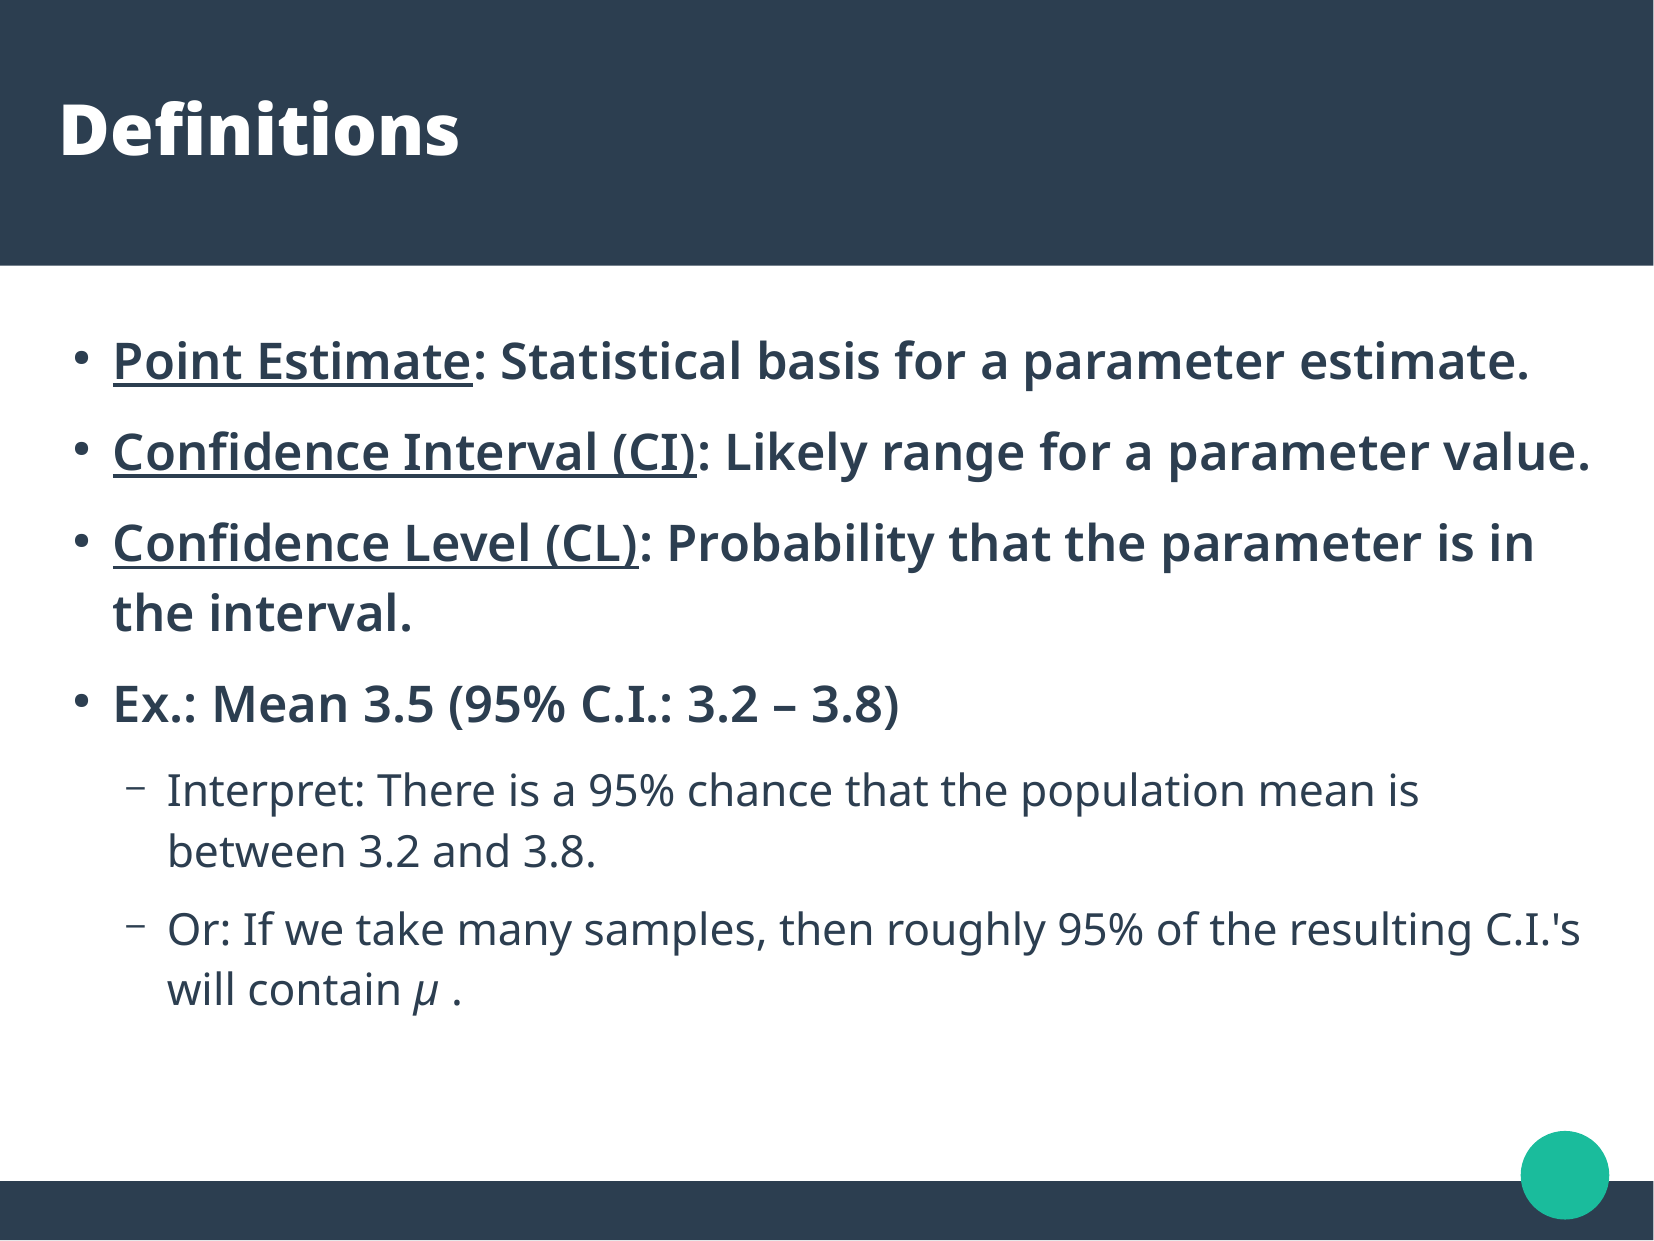

# Definitions
Point Estimate: Statistical basis for a parameter estimate.
Confidence Interval (CI): Likely range for a parameter value.
Confidence Level (CL): Probability that the parameter is in the interval.
Ex.: Mean 3.5 (95% C.I.: 3.2 – 3.8)
Interpret: There is a 95% chance that the population mean is between 3.2 and 3.8.
Or: If we take many samples, then roughly 95% of the resulting C.I.'s will contain μ .